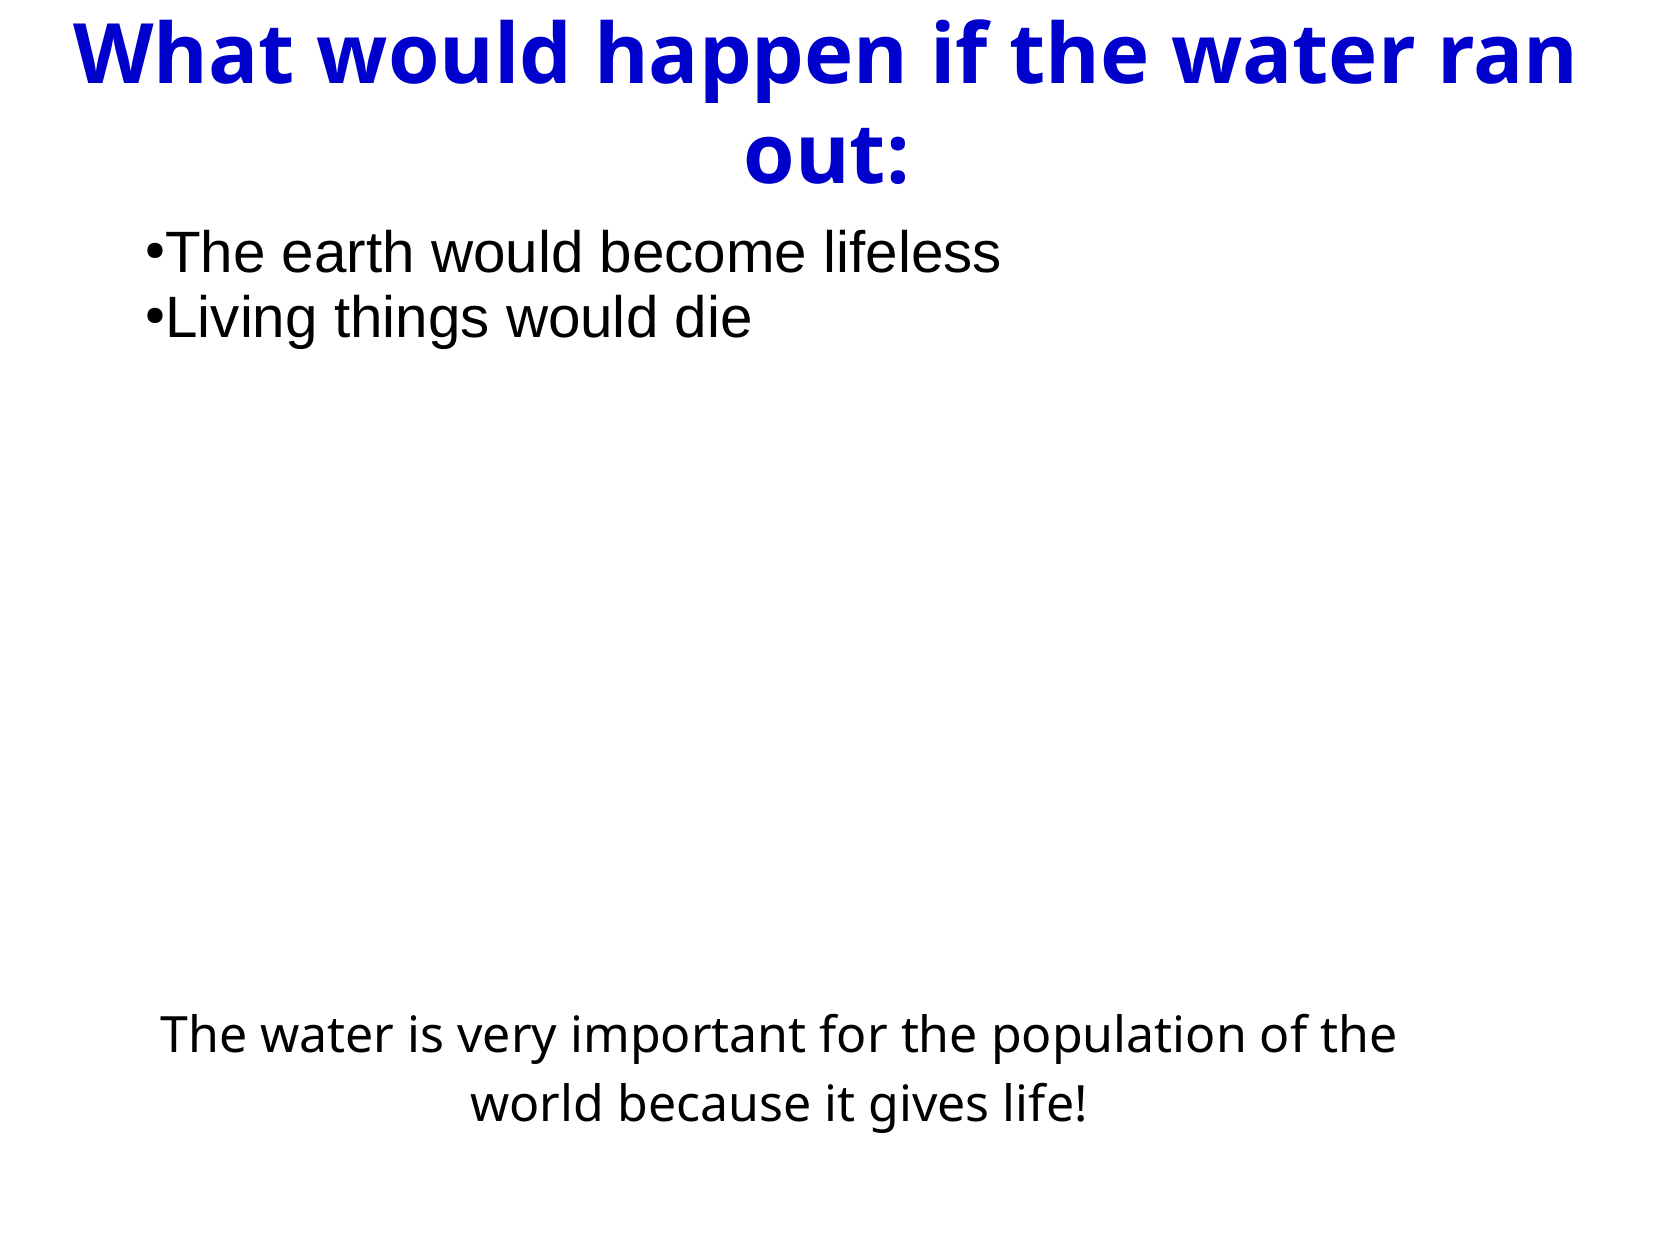

# What would happen if the water ran out:
The earth would become lifeless
Living things would die
The water is very important for the population of the world because it gives life!